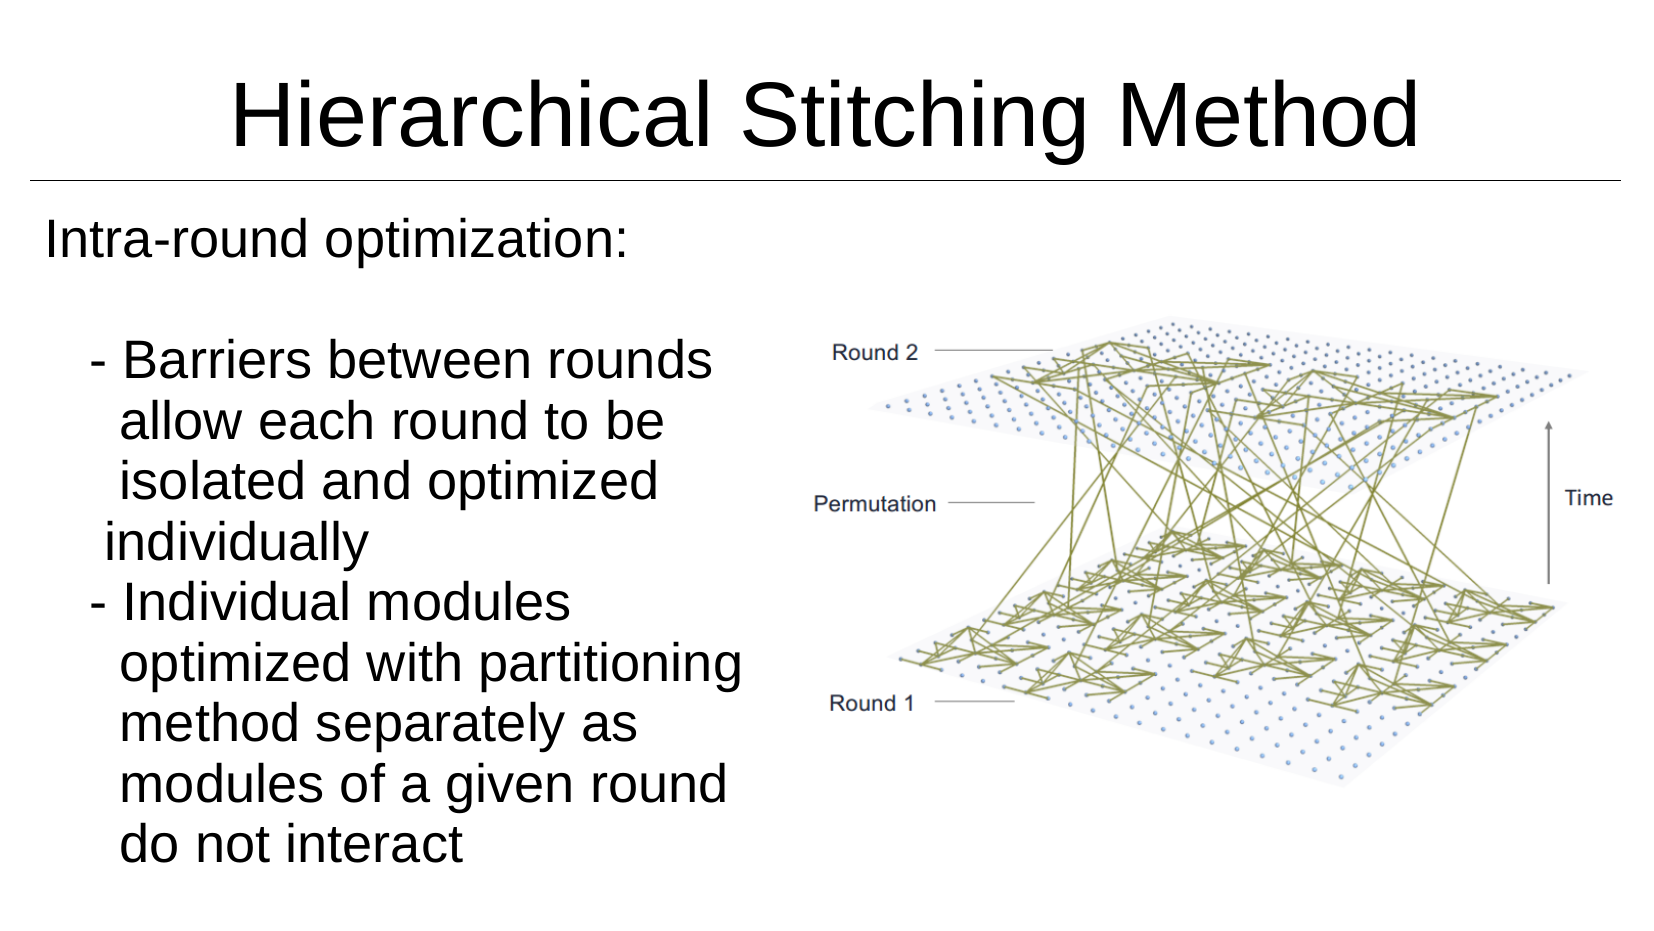

# Hierarchical Stitching Method
Intra-round optimization:
 - Barriers between rounds allow each round to be isolated and optimized individually
 - Individual modules optimized with partitioning method separately as modules of a given round do not interact